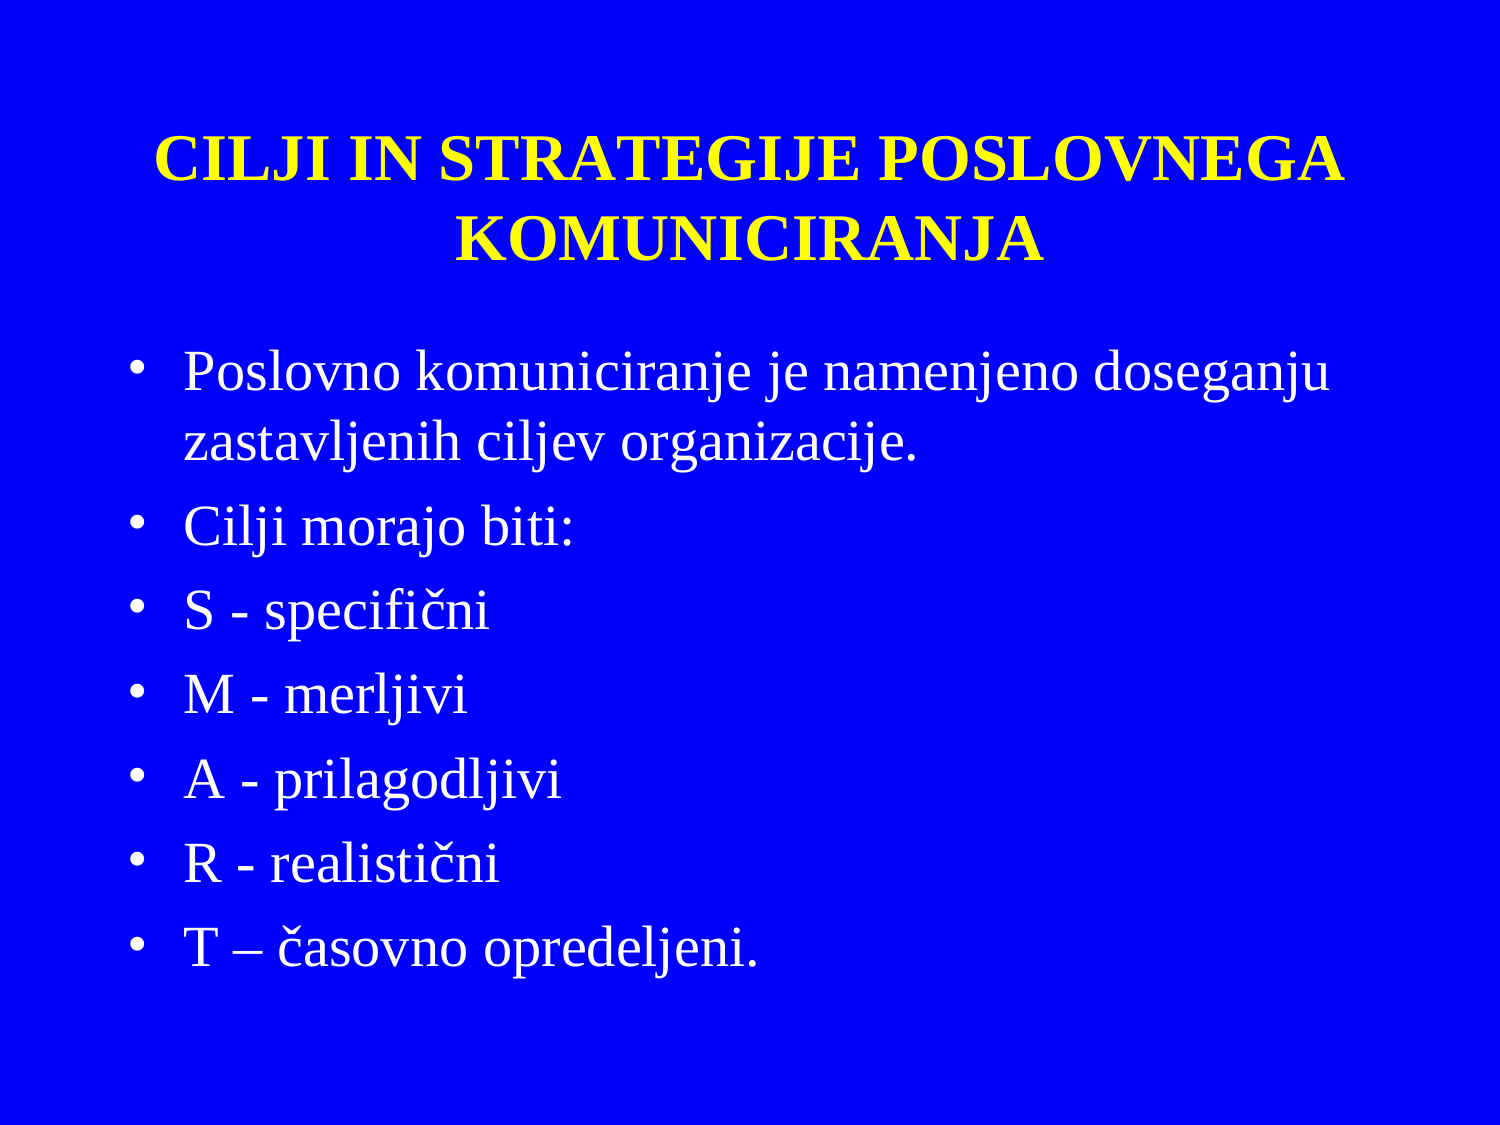

# CILJI IN STRATEGIJE POSLOVNEGA KOMUNICIRANJA
Poslovno komuniciranje je namenjeno doseganju zastavljenih ciljev organizacije.
Cilji morajo biti:
S - specifični
M - merljivi
A - prilagodljivi
R - realistični
T – časovno opredeljeni.